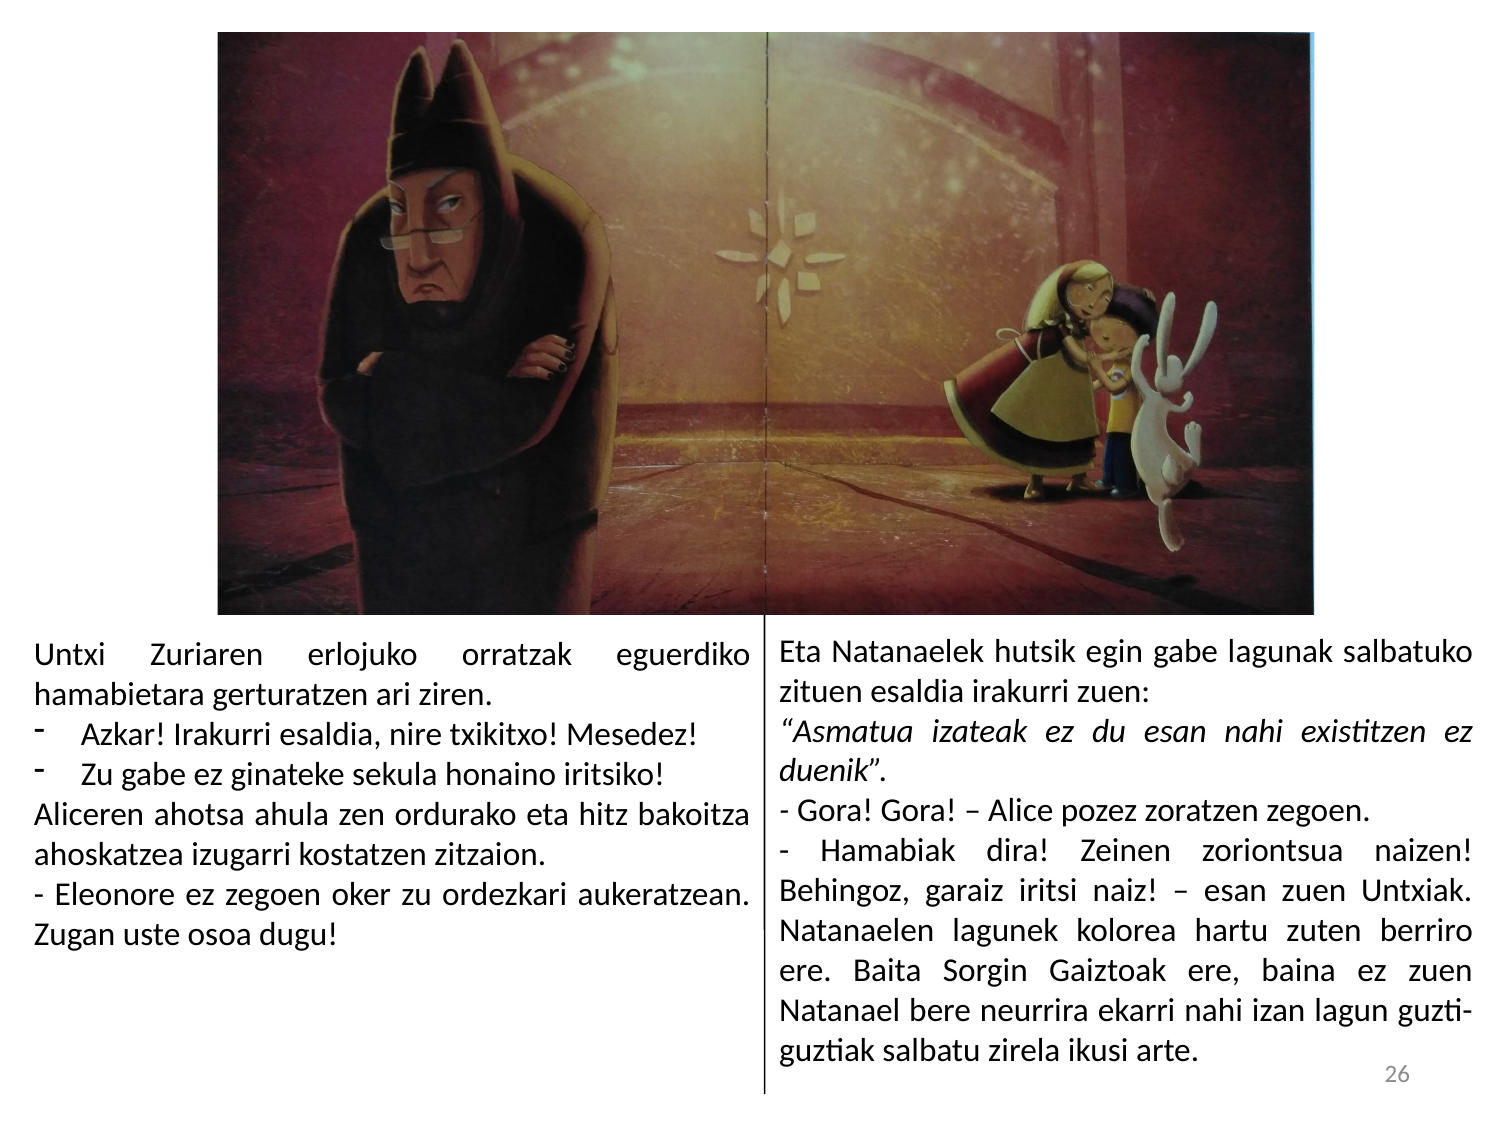

Eta Natanaelek hutsik egin gabe lagunak salbatuko zituen esaldia irakurri zuen:
“Asmatua izateak ez du esan nahi existitzen ez duenik”.
- Gora! Gora! – Alice pozez zoratzen zegoen.
- Hamabiak dira! Zeinen zoriontsua naizen! Behingoz, garaiz iritsi naiz! – esan zuen Untxiak. Natanaelen lagunek kolorea hartu zuten berriro ere. Baita Sorgin Gaiztoak ere, baina ez zuen Natanael bere neurrira ekarri nahi izan lagun guzti-guztiak salbatu zirela ikusi arte.
Untxi Zuriaren erlojuko orratzak eguerdiko hamabietara gerturatzen ari ziren.
Azkar! Irakurri esaldia, nire txikitxo! Mesedez!
Zu gabe ez ginateke sekula honaino iritsiko!
Aliceren ahotsa ahula zen ordurako eta hitz bakoitza ahoskatzea izugarri kostatzen zitzaion.
- Eleonore ez zegoen oker zu ordezkari aukeratzean. Zugan uste osoa dugu!